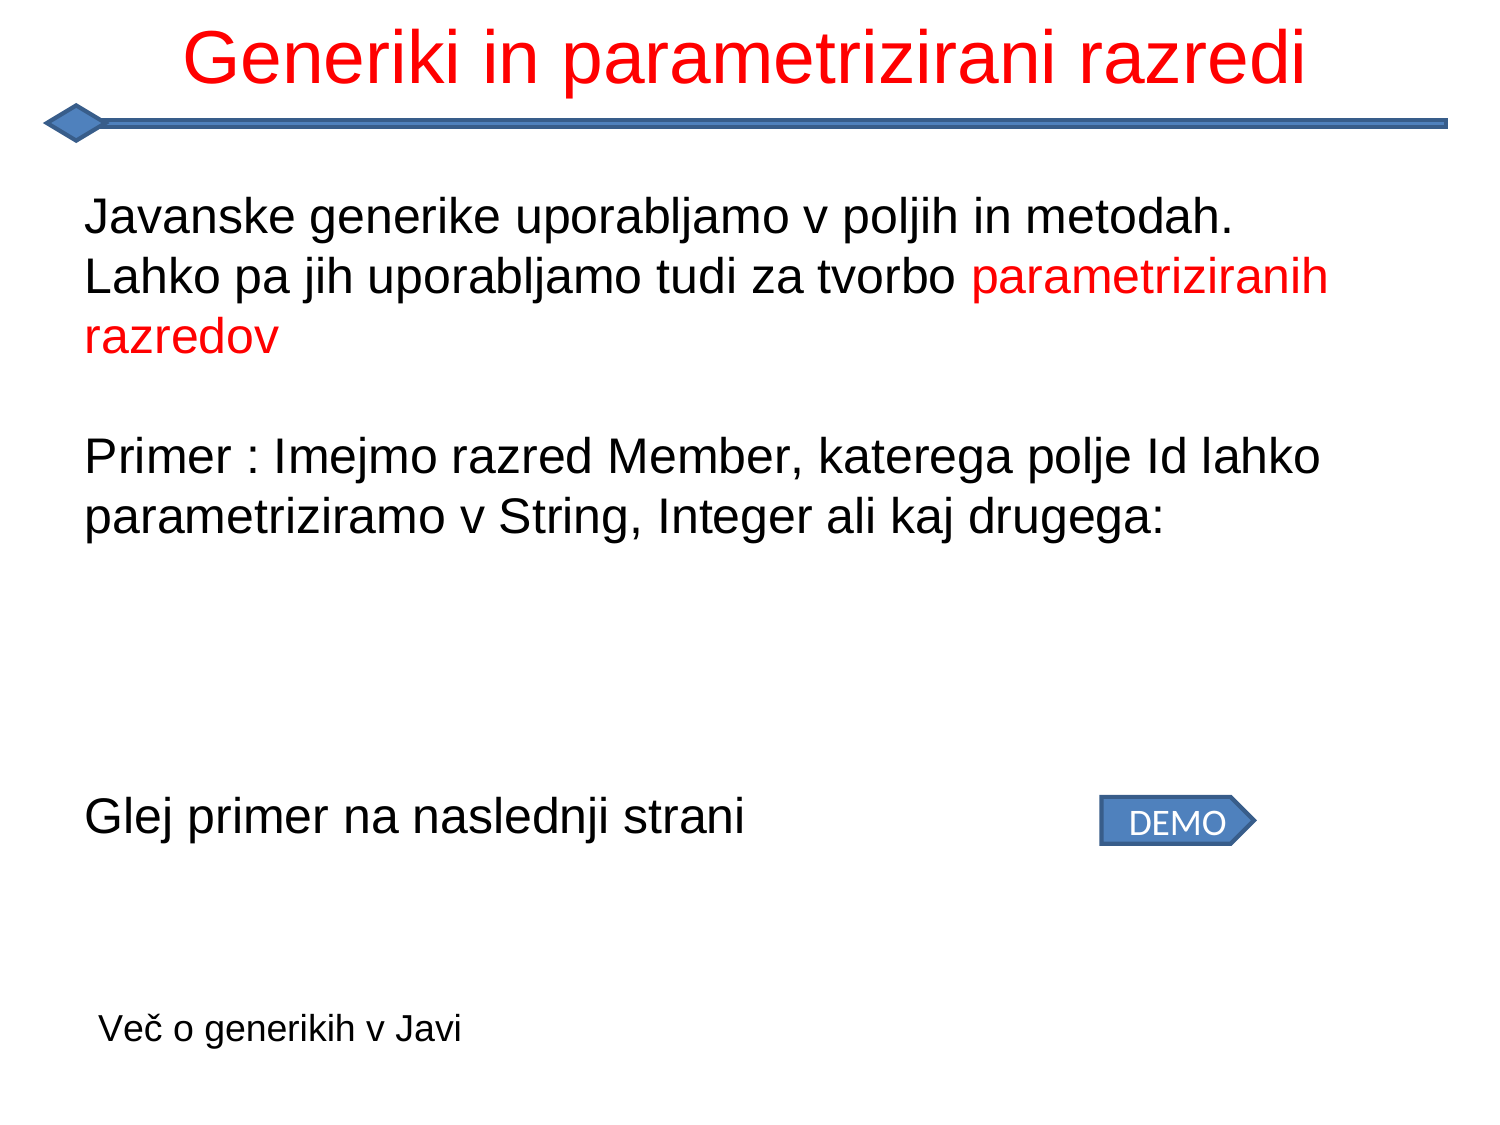

# Generiki in parametrizirani razredi
Javanske generike uporabljamo v poljih in metodah.
Lahko pa jih uporabljamo tudi za tvorbo parametriziranih razredov
Primer : Imejmo razred Member, katerega polje Id lahko parametriziramo v String, Integer ali kaj drugega:
Glej primer na naslednji strani
DEMO
Več o generikih v Javi